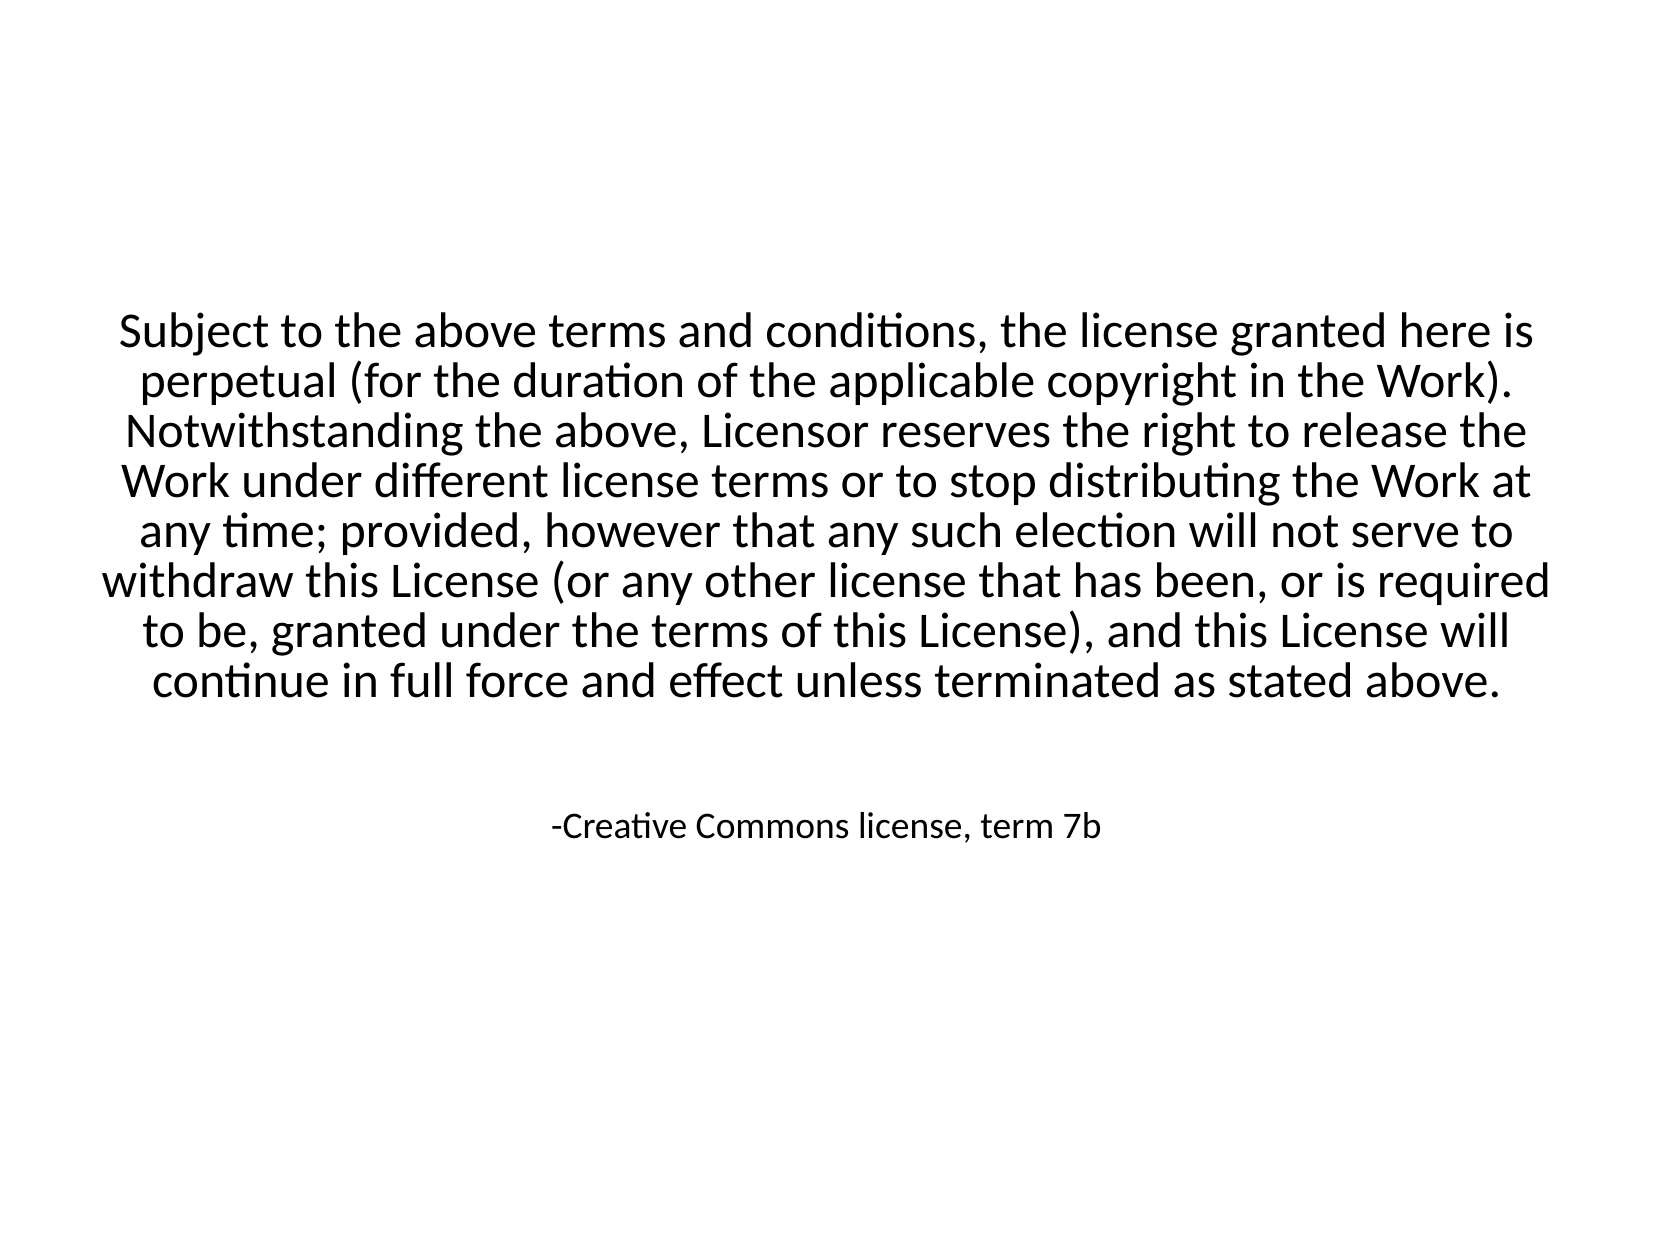

# Subject to the above terms and conditions, the license granted here is perpetual (for the duration of the applicable copyright in the Work). Notwithstanding the above, Licensor reserves the right to release the Work under different license terms or to stop distributing the Work at any time; provided, however that any such election will not serve to withdraw this License (or any other license that has been, or is required to be, granted under the terms of this License), and this License will continue in full force and effect unless terminated as stated above.
-Creative Commons license, term 7b